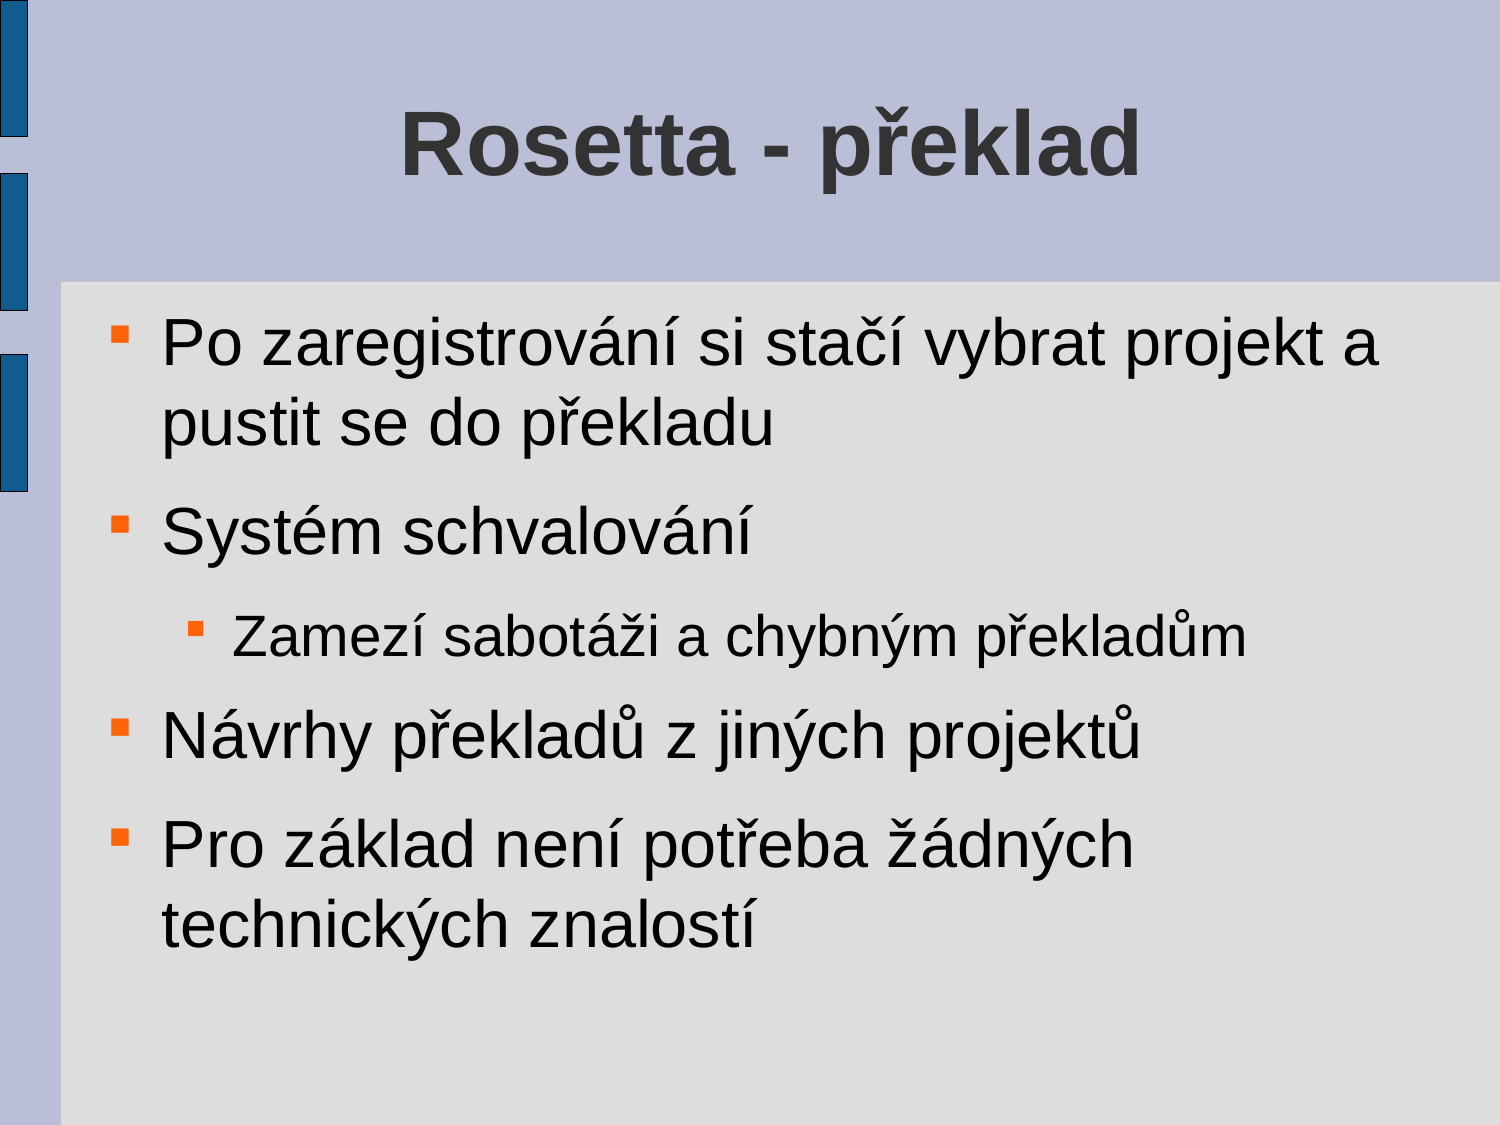

# Rosetta - překlad
Po zaregistrování si stačí vybrat projekt a pustit se do překladu
Systém schvalování
Zamezí sabotáži a chybným překladům
Návrhy překladů z jiných projektů
Pro základ není potřeba žádných technických znalostí